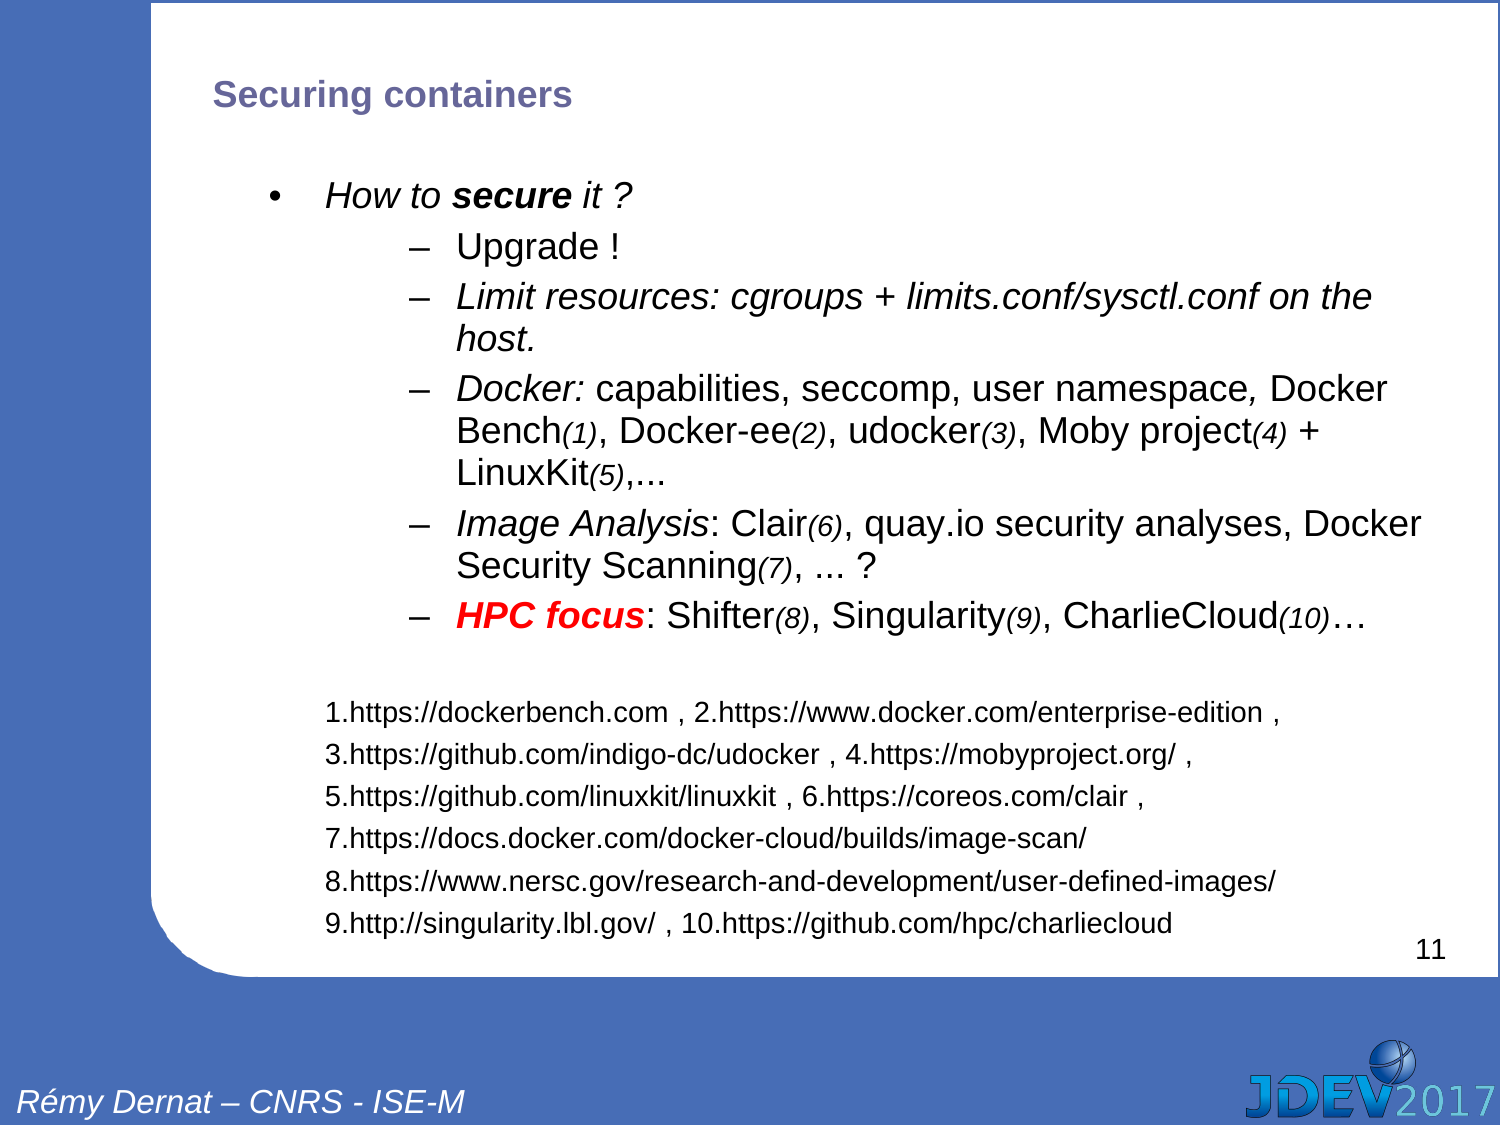

# Securing containers
How to secure it ?
Upgrade !
Limit resources: cgroups + limits.conf/sysctl.conf on the host.
Docker: capabilities, seccomp, user namespace, Docker Bench(1), Docker-ee(2), udocker(3), Moby project(4) + LinuxKit(5),...
Image Analysis: Clair(6), quay.io security analyses, Docker Security Scanning(7), ... ?
HPC focus: Shifter(8), Singularity(9), CharlieCloud(10)…
1.https://dockerbench.com , 2.https://www.docker.com/enterprise-edition ,
3.https://github.com/indigo-dc/udocker , 4.https://mobyproject.org/ ,
5.https://github.com/linuxkit/linuxkit , 6.https://coreos.com/clair ,
7.https://docs.docker.com/docker-cloud/builds/image-scan/
8.https://www.nersc.gov/research-and-development/user-defined-images/
9.http://singularity.lbl.gov/ , 10.https://github.com/hpc/charliecloud
11
Rémy Dernat – CNRS - ISE-M